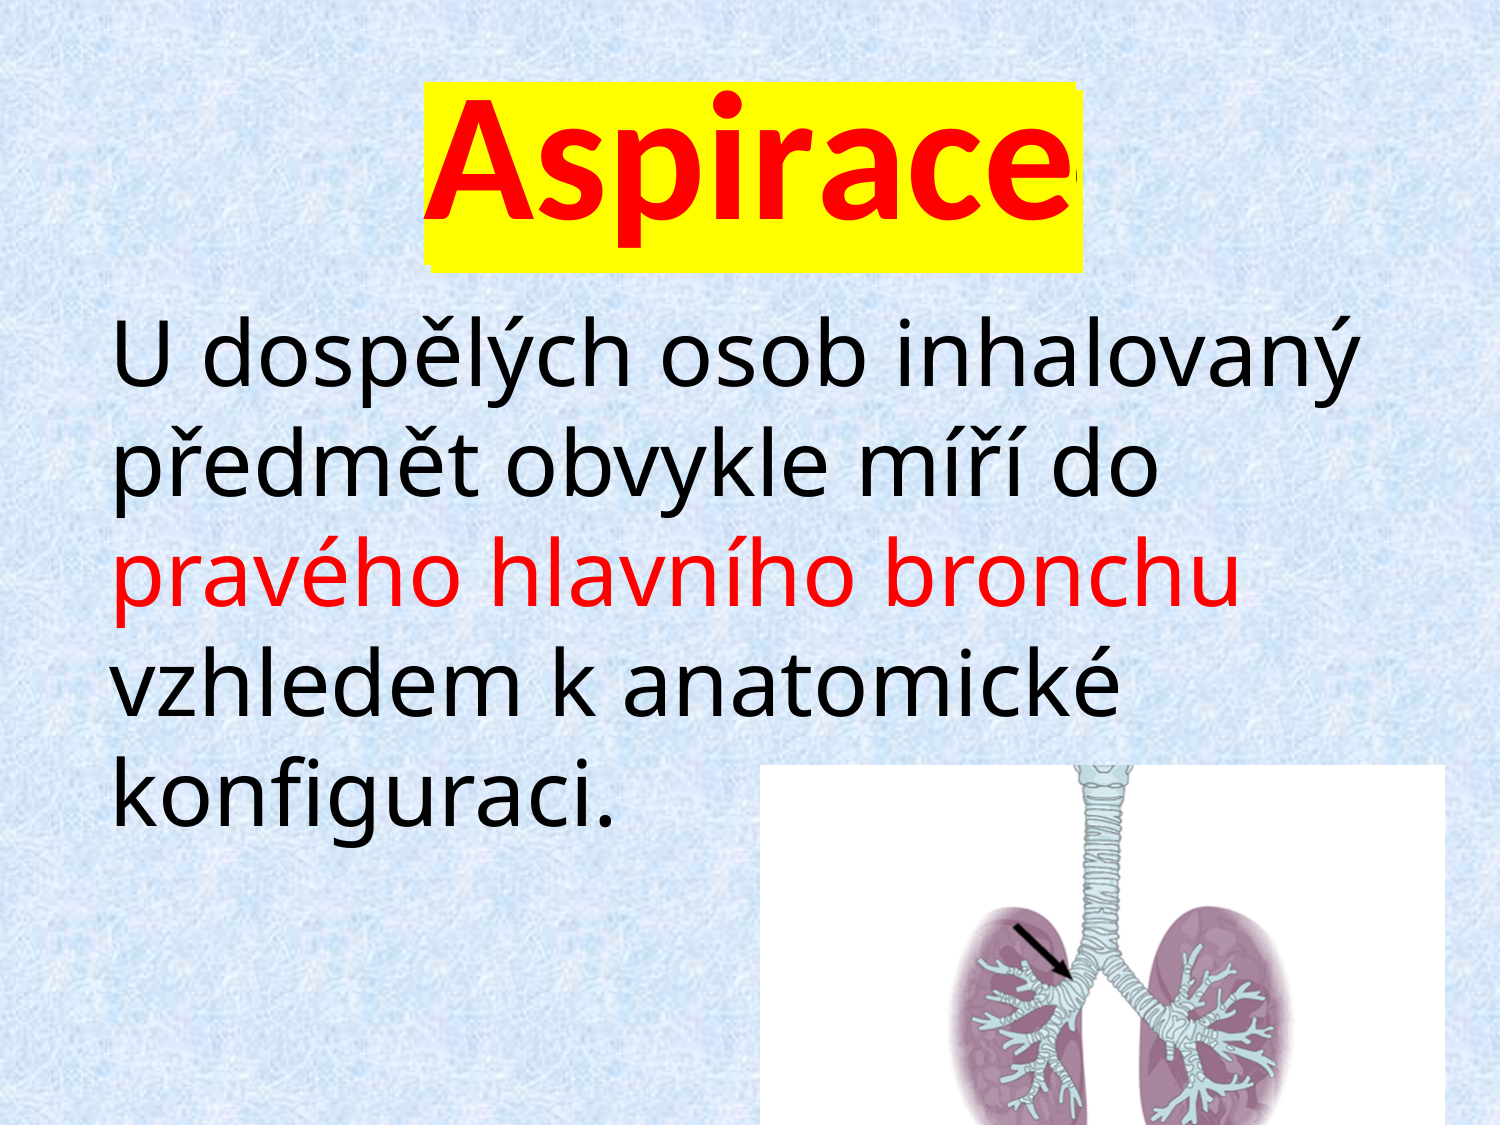

# Aspirace
U dospělých osob inhalovaný předmět obvykle míří do pravého hlavního bronchu vzhledem k anatomické konfiguraci.